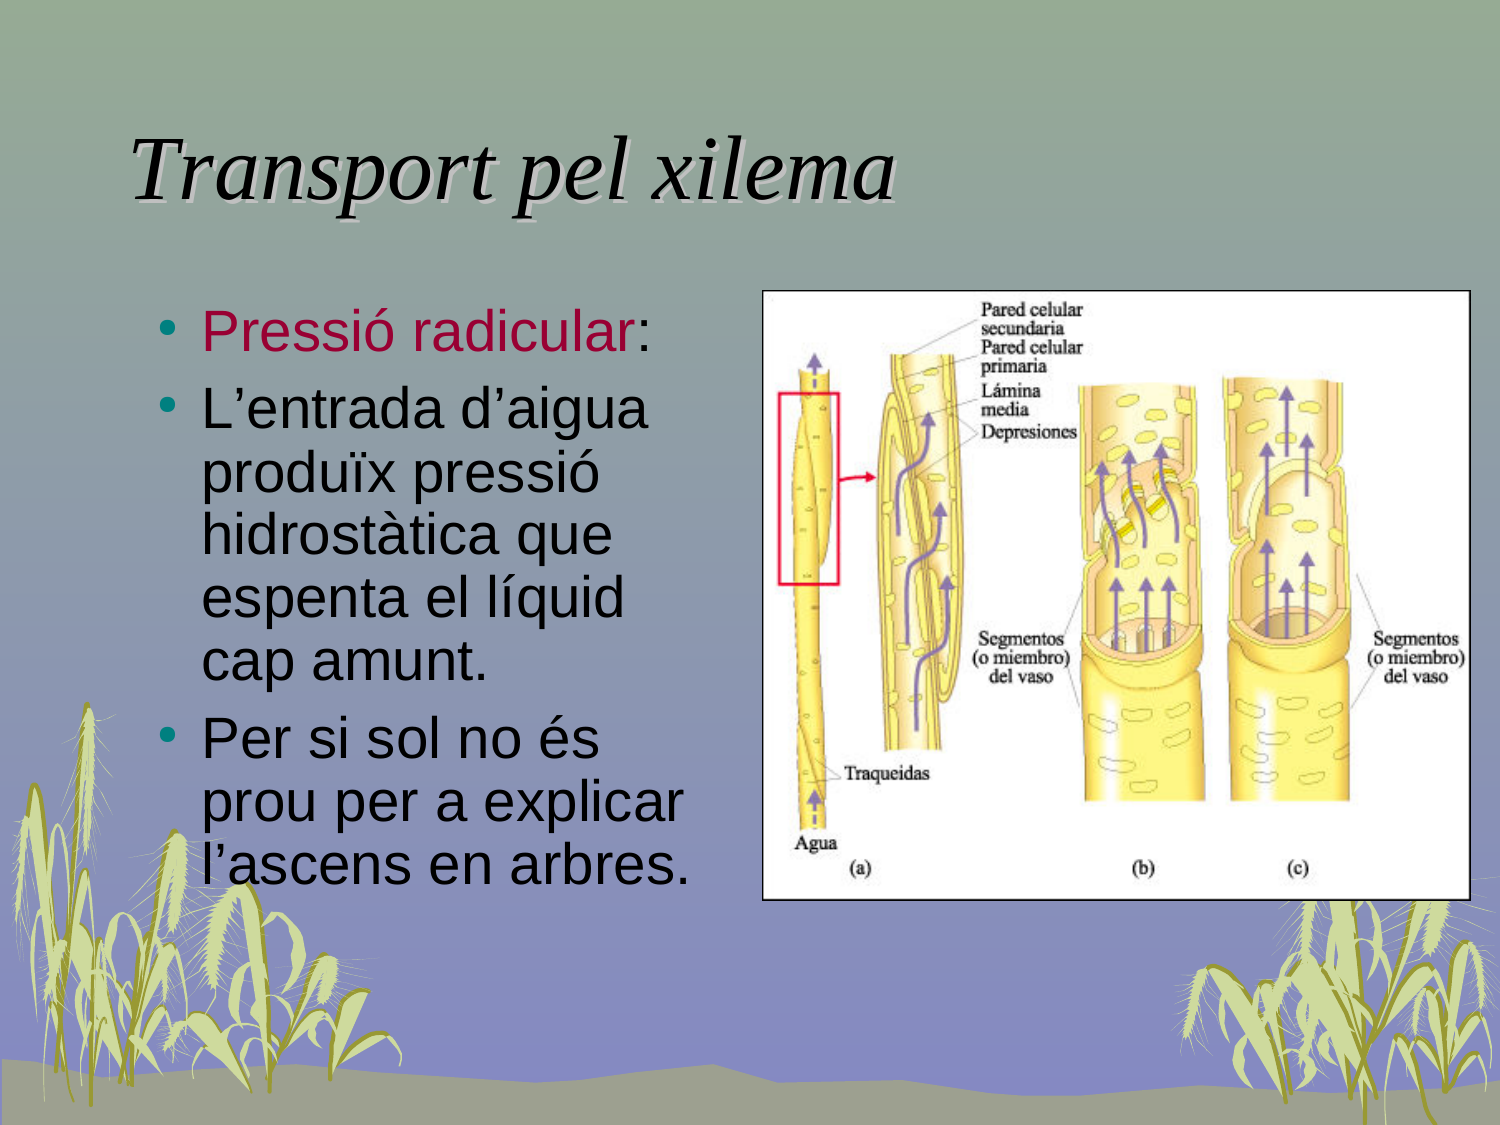

# Transport pel xilema
Pressió radicular:
L’entrada d’aigua produïx pressió hidrostàtica que espenta el líquid cap amunt.
Per si sol no és prou per a explicar l’ascens en arbres.